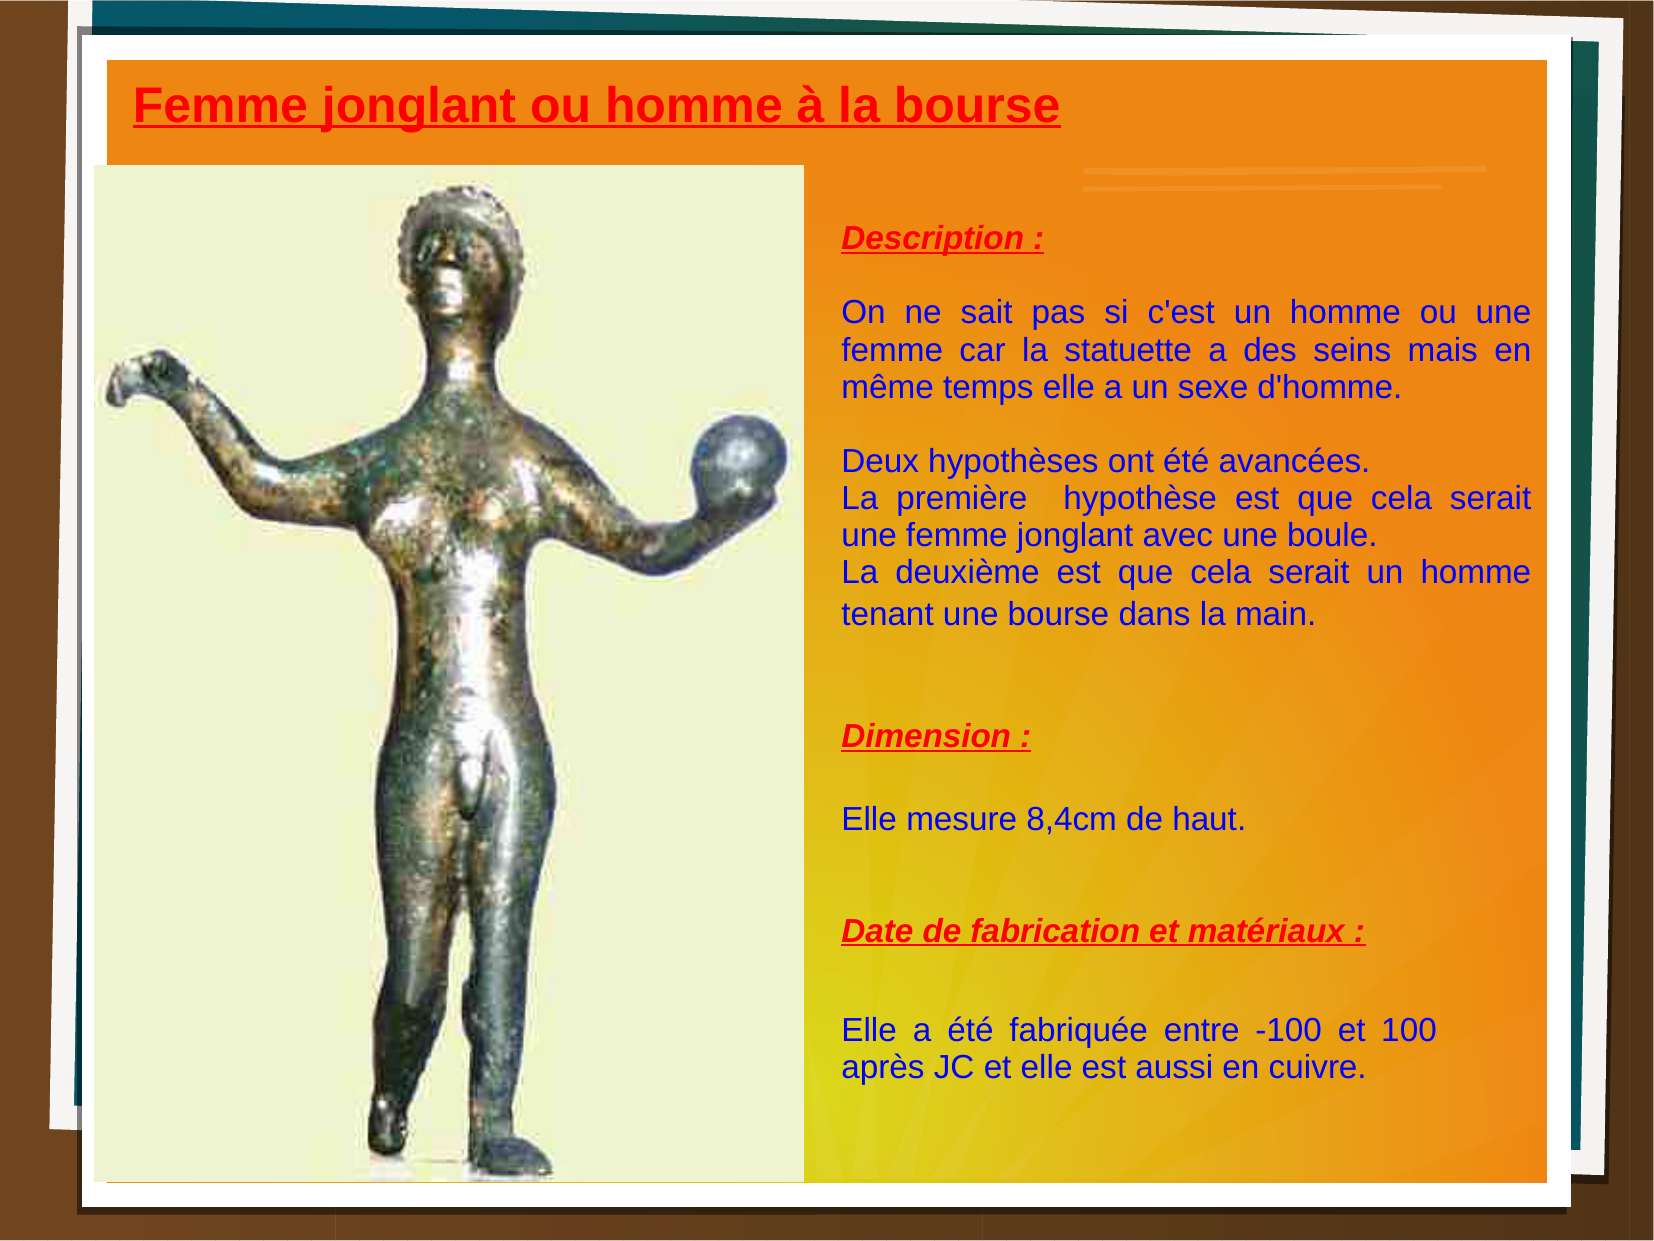

Femme jonglant ou homme à la bourse
Description :
On ne sait pas si c'est un homme ou une femme car la statuette a des seins mais en même temps elle a un sexe d'homme.
Deux hypothèses ont été avancées.
La première hypothèse est que cela serait une femme jonglant avec une boule.
La deuxième est que cela serait un homme tenant une bourse dans la main.
Dimension :
Elle mesure 8,4cm de haut.
Date de fabrication et matériaux :
Elle a été fabriquée entre -100 et 100 après JC et elle est aussi en cuivre.